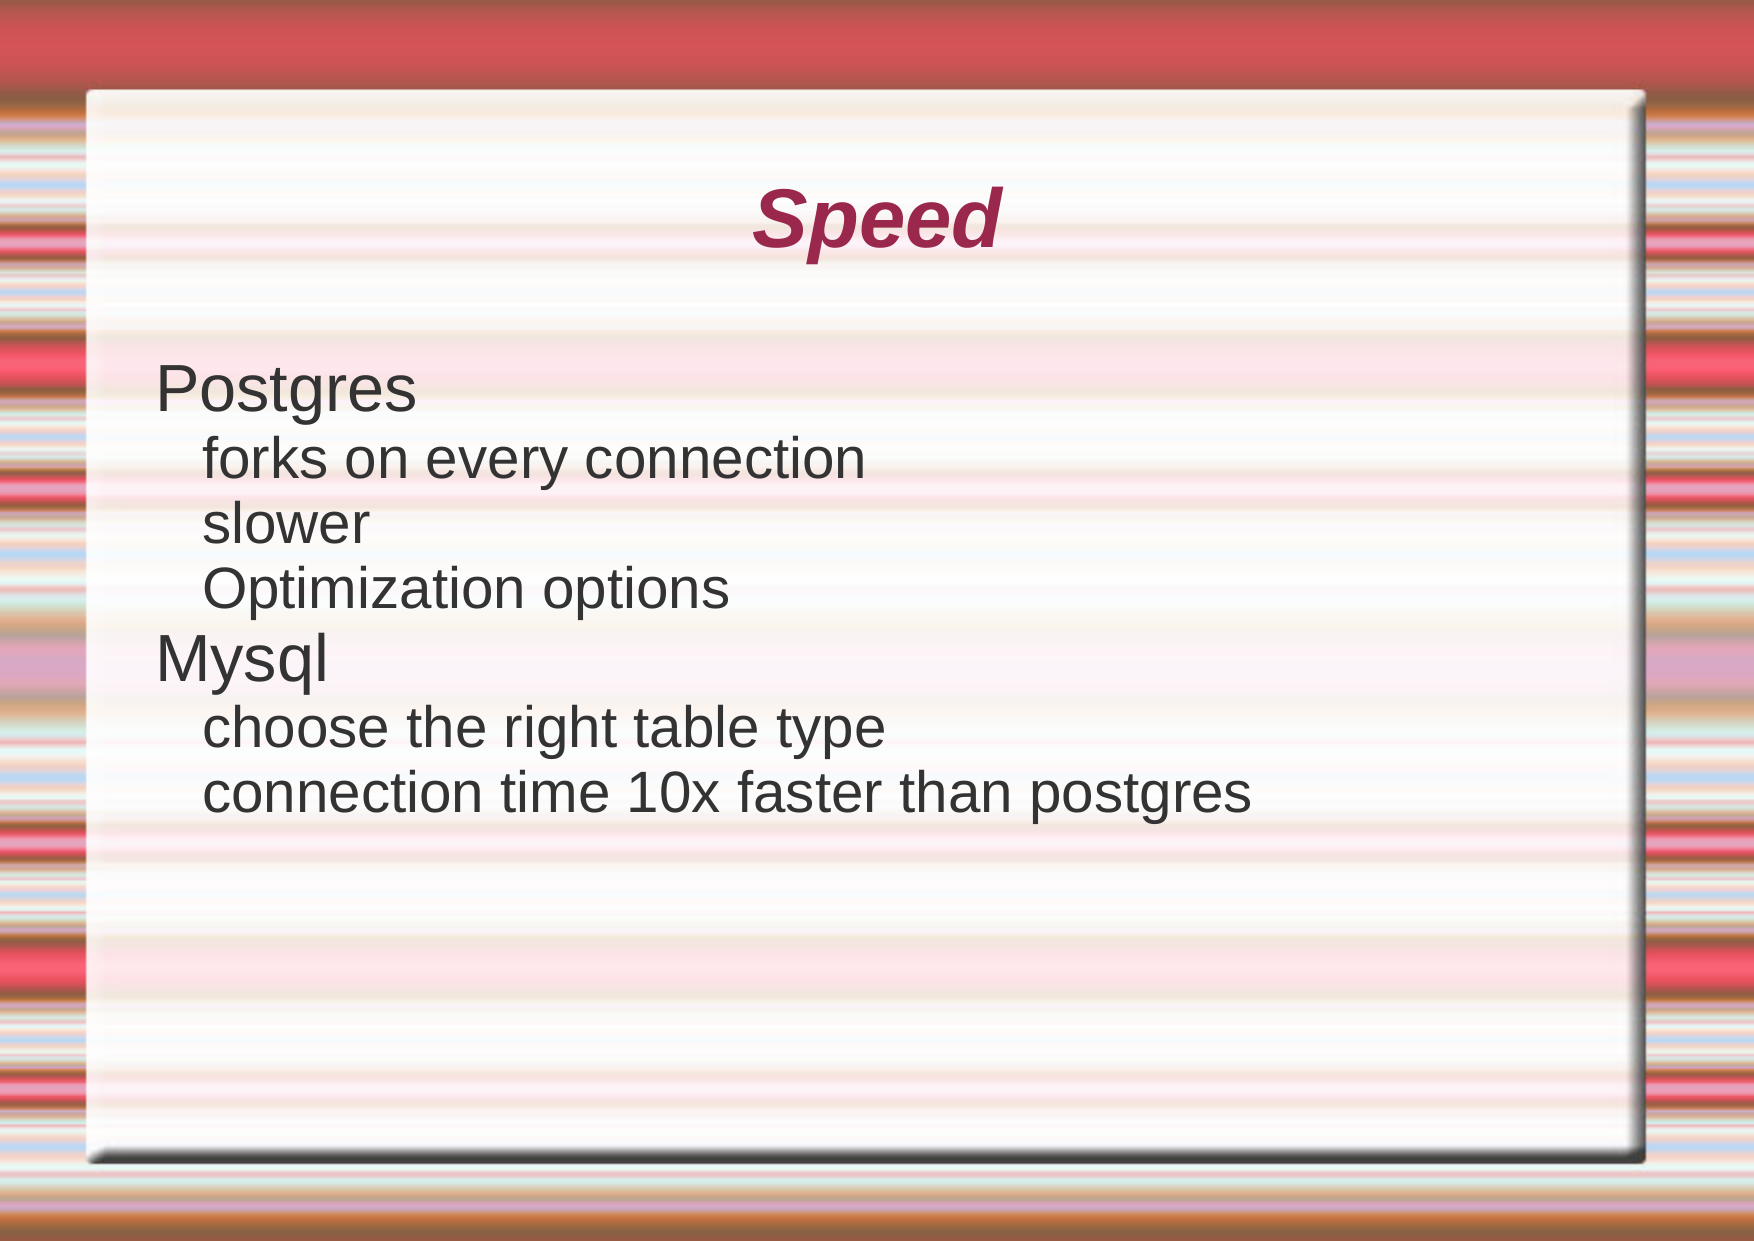

# Speed
Postgres
forks on every connection
slower
Optimization options
Mysql
choose the right table type
connection time 10x faster than postgres